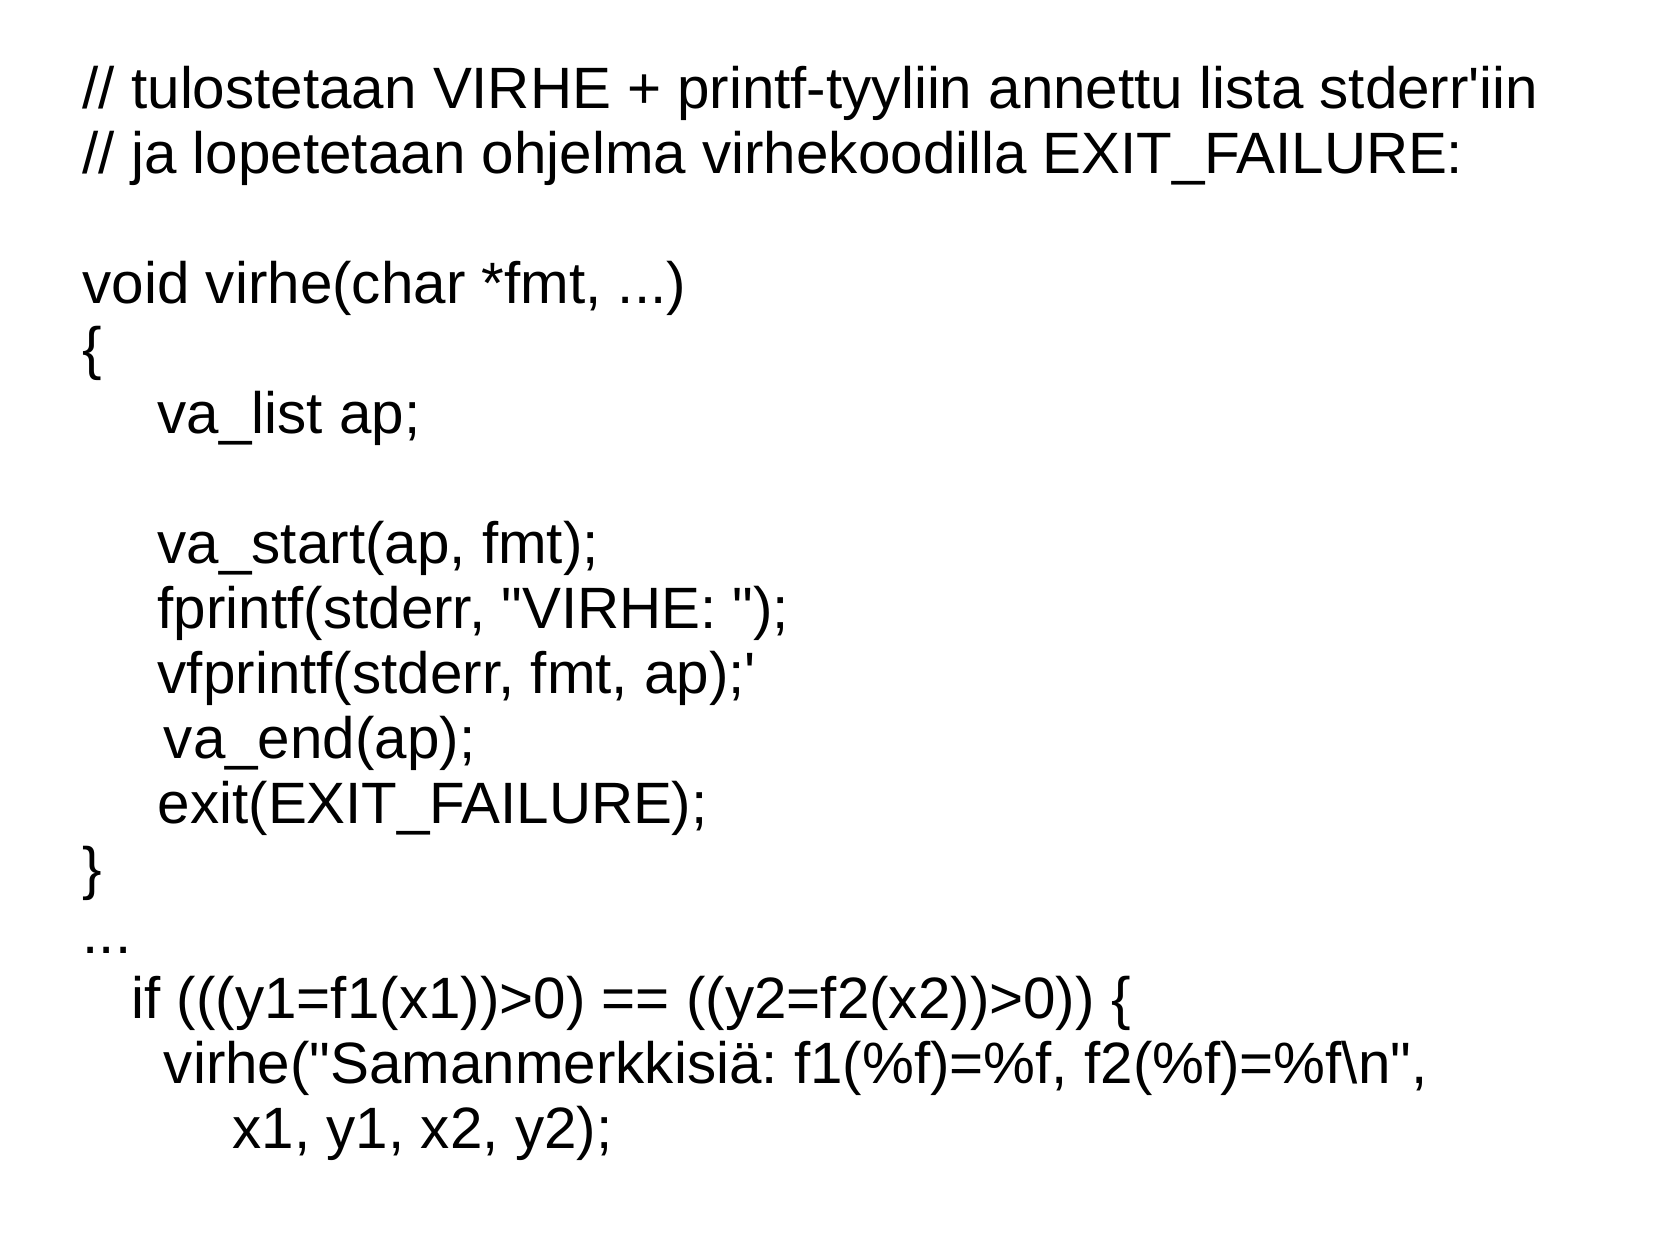

// tulostetaan VIRHE + printf-tyyliin annettu lista stderr'iin
// ja lopetetaan ohjelma virhekoodilla EXIT_FAILURE:
void virhe(char *fmt, ...)
{
	va_list ap;
	va_start(ap, fmt);
	fprintf(stderr, "VIRHE: ");
	vfprintf(stderr, fmt, ap);'
 va_end(ap);
	exit(EXIT_FAILURE);
}
...
 if (((y1=f1(x1))>0) == ((y2=f2(x2))>0)) {
 virhe("Samanmerkkisiä: f1(%f)=%f, f2(%f)=%f\n",
		x1, y1, x2, y2);
,